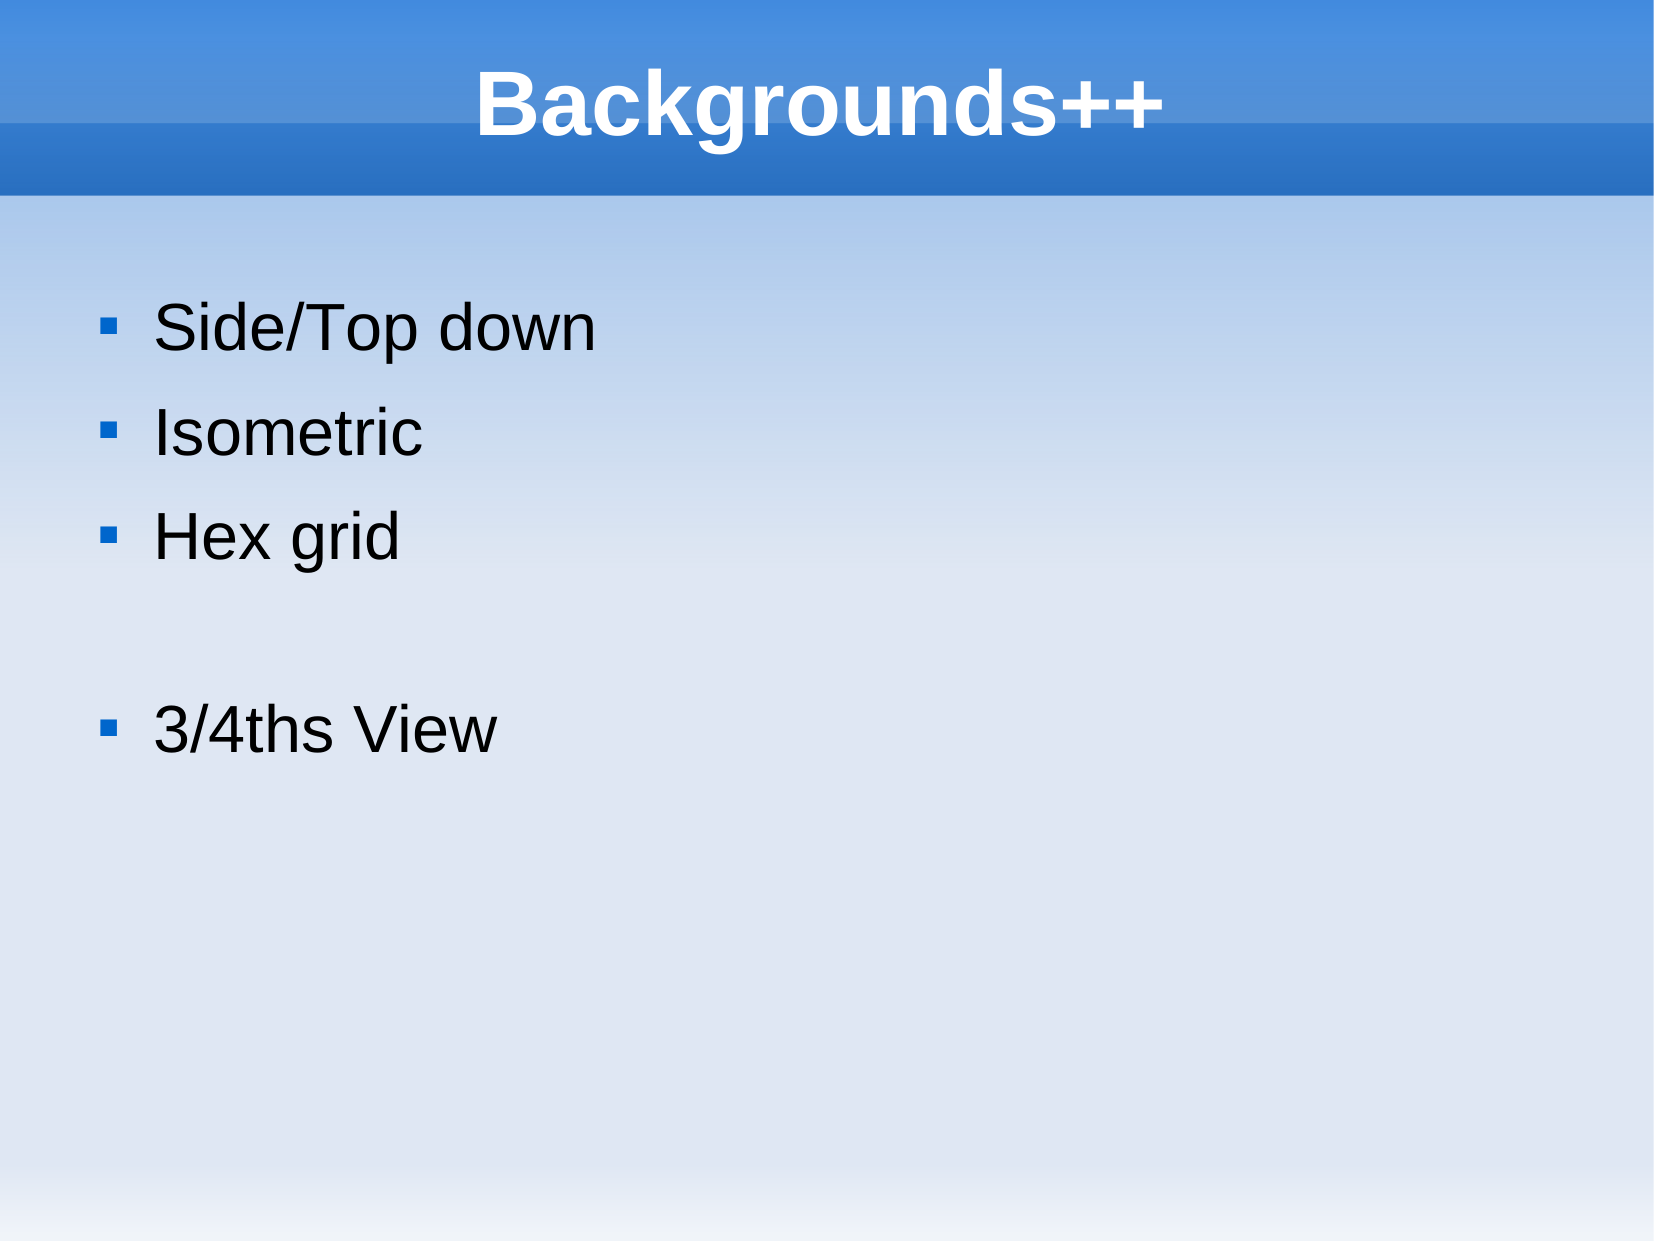

# Backgrounds++
Side/Top down
Isometric
Hex grid
3/4ths View